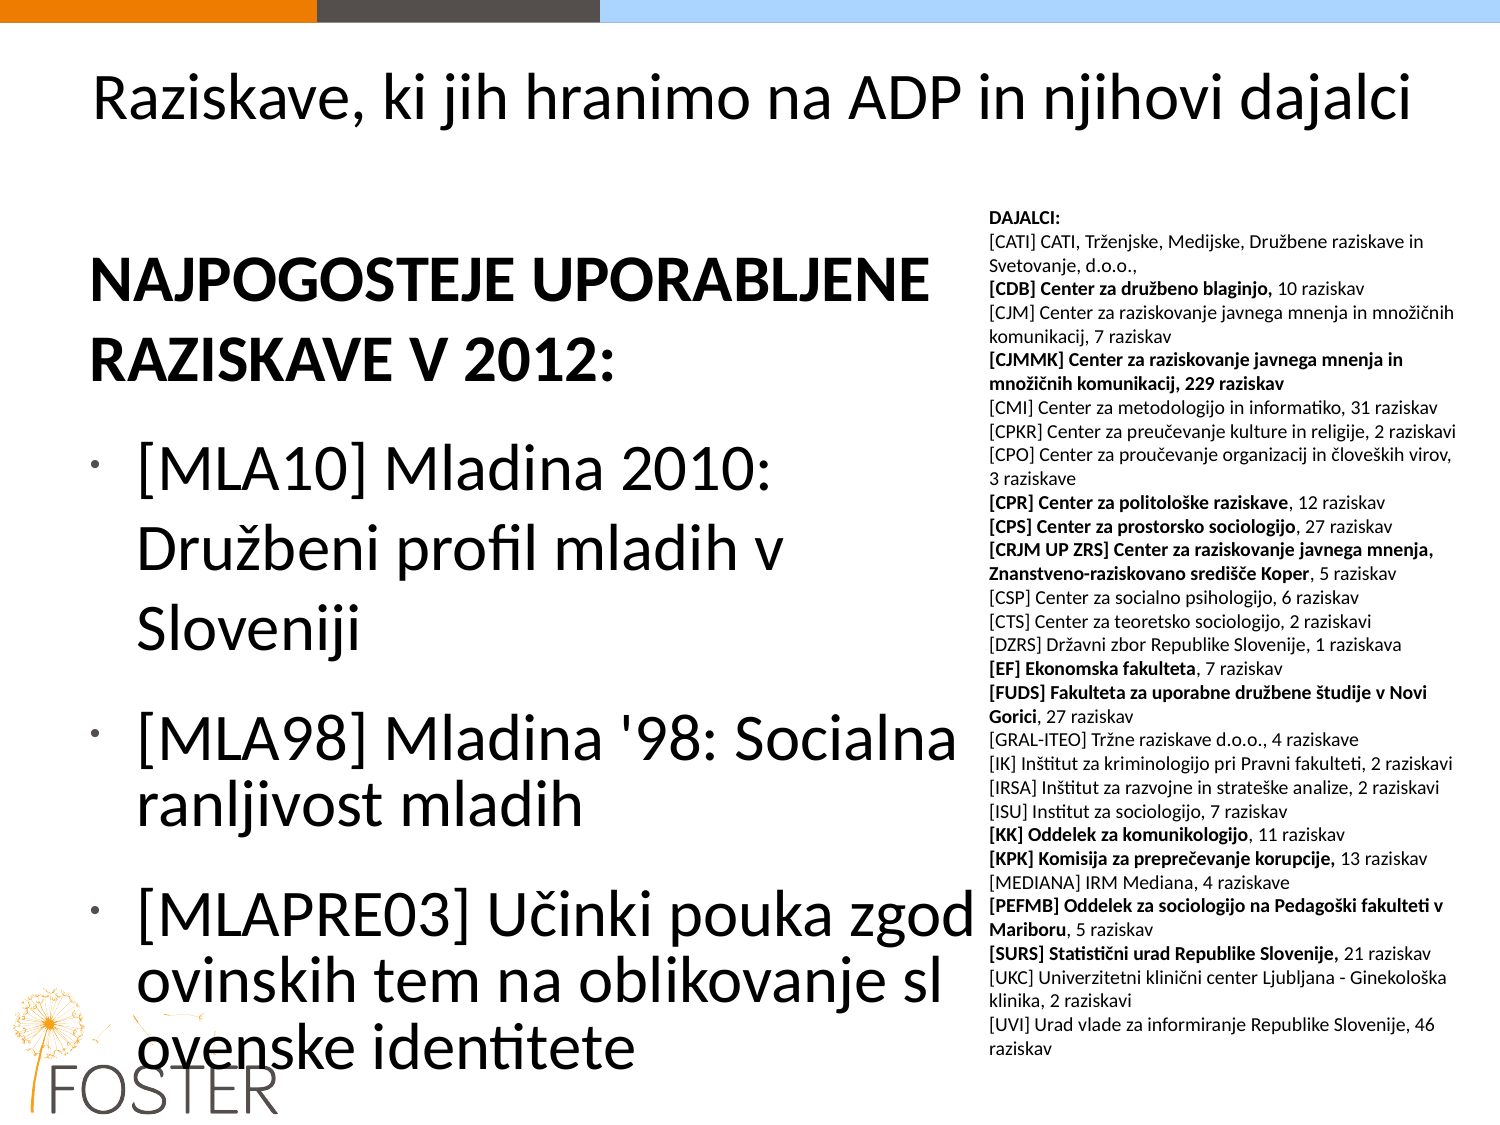

# Raziskave, ki jih hranimo na ADP in njihovi dajalci
DAJALCI:
[CATI] CATI, Trženjske, Medijske, Družbene raziskave in Svetovanje, d.o.o.,
[CDB] Center za družbeno blaginjo, 10 raziskav
[CJM] Center za raziskovanje javnega mnenja in množičnih komunikacij, 7 raziskav
[CJMMK] Center za raziskovanje javnega mnenja in množičnih komunikacij, 229 raziskav
[CMI] Center za metodologijo in informatiko, 31 raziskav
[CPKR] Center za preučevanje kulture in religije, 2 raziskavi
[CPO] Center za proučevanje organizacij in človeških virov, 3 raziskave
[CPR] Center za politološke raziskave, 12 raziskav
[CPS] Center za prostorsko sociologijo, 27 raziskav
[CRJM UP ZRS] Center za raziskovanje javnega mnenja,
Znanstveno-raziskovano središče Koper, 5 raziskav
[CSP] Center za socialno psihologijo, 6 raziskav
[CTS] Center za teoretsko sociologijo, 2 raziskavi
[DZRS] Državni zbor Republike Slovenije, 1 raziskava
[EF] Ekonomska fakulteta, 7 raziskav
[FUDS] Fakulteta za uporabne družbene študije v Novi Gorici, 27 raziskav
[GRAL-ITEO] Tržne raziskave d.o.o., 4 raziskave
[IK] Inštitut za kriminologijo pri Pravni fakulteti, 2 raziskavi
[IRSA] Inštitut za razvojne in strateške analize, 2 raziskavi
[ISU] Institut za sociologijo, 7 raziskav
[KK] Oddelek za komunikologijo, 11 raziskav
[KPK] Komisija za preprečevanje korupcije, 13 raziskav
[MEDIANA] IRM Mediana, 4 raziskave
[PEFMB] Oddelek za sociologijo na Pedagoški fakulteti v Mariboru, 5 raziskav
[SURS] Statistični urad Republike Slovenije, 21 raziskav
[UKC] Univerzitetni klinični center Ljubljana - Ginekološka klinika, 2 raziskavi
[UVI] Urad vlade za informiranje Republike Slovenije, 46 raziskav
NAJPOGOSTEJE UPORABLJENE RAZISKAVE V 2012:
[MLA10] Mladina 2010: Družbeni profil mladih v Sloveniji
[MLA98] Mladina '98: Socialna ranljivost mladih
[MLAPRE03] Učinki pouka zgodovinskih tem na oblikovanje slovenske identitete
[SJM091] Slovensko javno mnenje 2009/2: Raziskava o nacionalni in mednarodni varnosti
[SJM092] Slovensko javno mnenje 2009/1: Mednarodna raziskava: religija (ISSP 2008) in družbene neenakosti (ISSP 2009)
[SJM082] Slovensko javno mnenje 2008/2: Evropska družboslovna raziskava
[SUIATT94] Mednarodna raziskava: Stališča o samomorih
SERIJE RAZISKAV:
[ADS] Anketa o delovni sili
[ISSP] Mednarodna splošna družboslovna anketa
[ODZIV] TV Odziv - Javnomnenjske raziskave
[PB] Politbarometer
[SJM] Slovensko javno mnenje
[SUTR] Slovenski utrip
[ESS] Evropska družboslovna raziskava